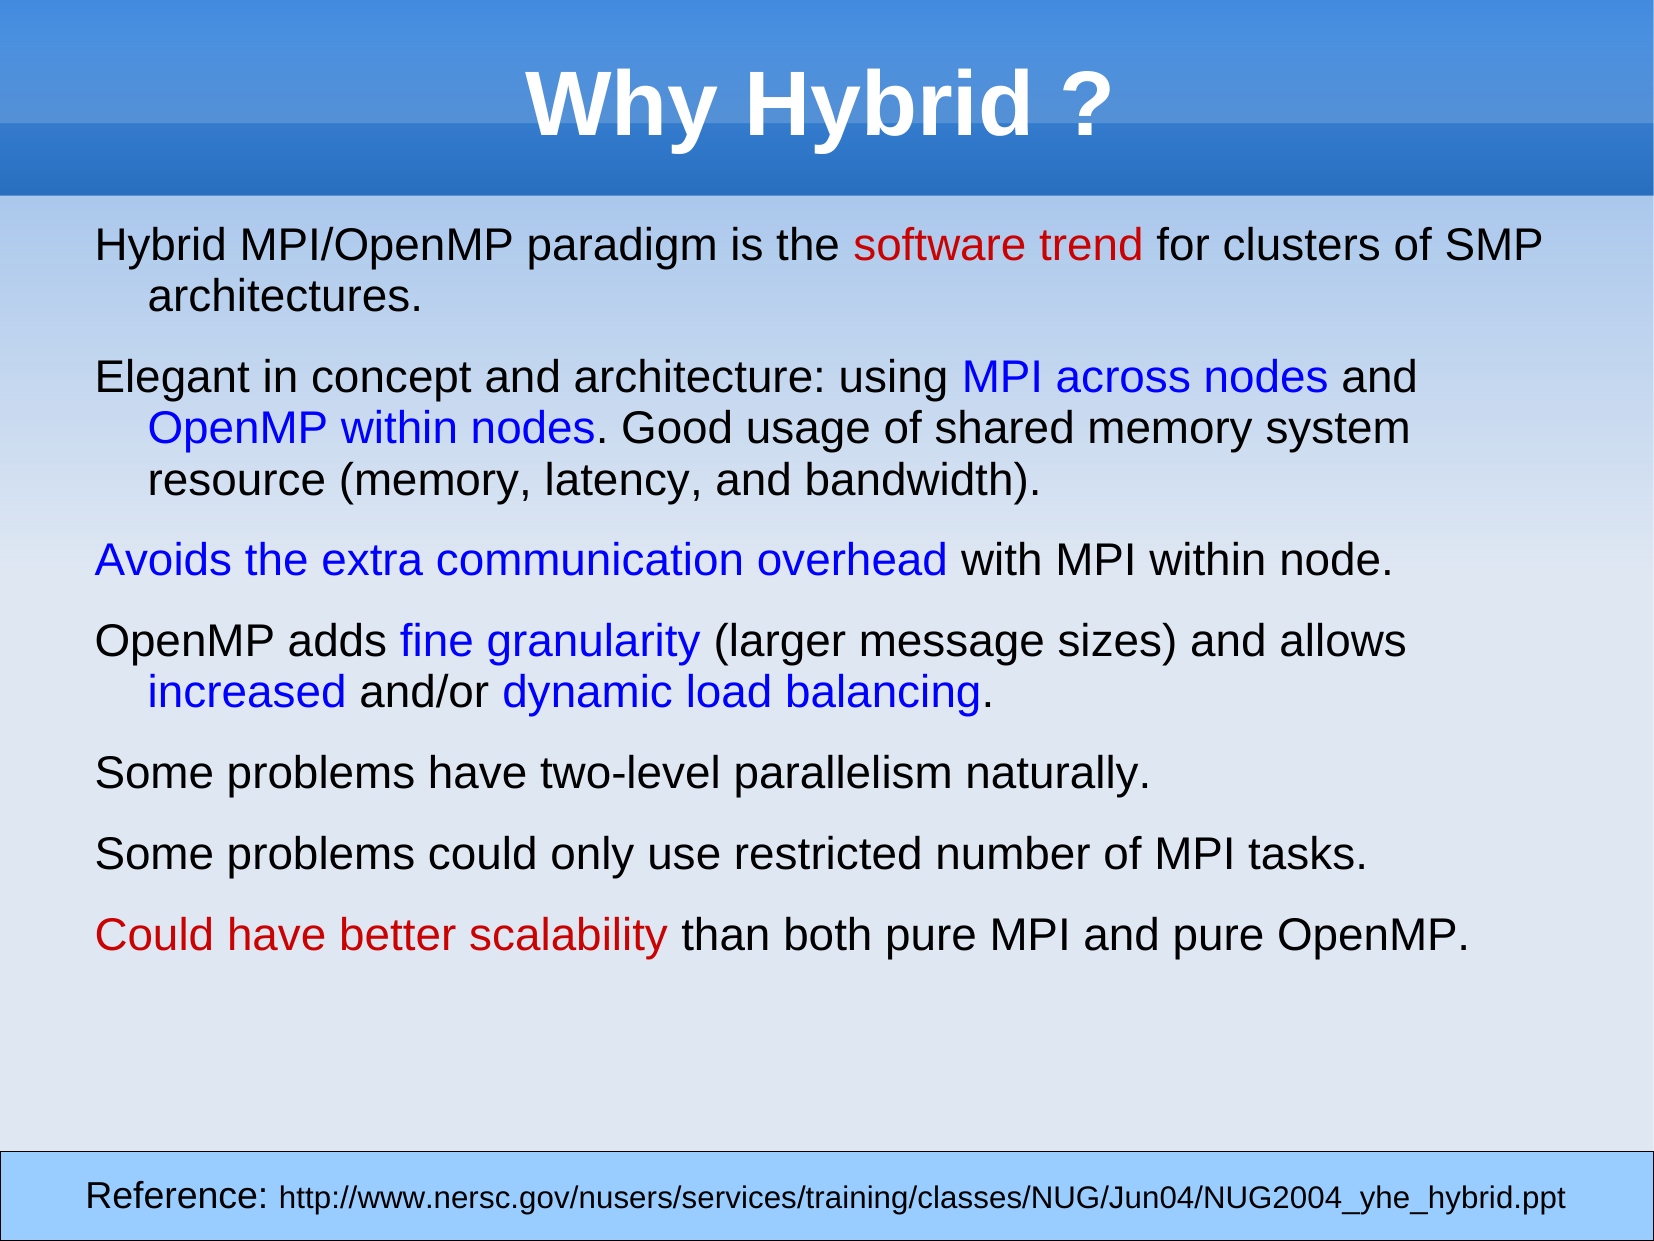

# Why Hybrid ?
Hybrid MPI/OpenMP paradigm is the software trend for clusters of SMP architectures.
Elegant in concept and architecture: using MPI across nodes and OpenMP within nodes. Good usage of shared memory system resource (memory, latency, and bandwidth).
Avoids the extra communication overhead with MPI within node.
OpenMP adds fine granularity (larger message sizes) and allows increased and/or dynamic load balancing.
Some problems have two-level parallelism naturally.
Some problems could only use restricted number of MPI tasks.
Could have better scalability than both pure MPI and pure OpenMP.
Reference: http://www.nersc.gov/nusers/services/training/classes/NUG/Jun04/NUG2004_yhe_hybrid.ppt